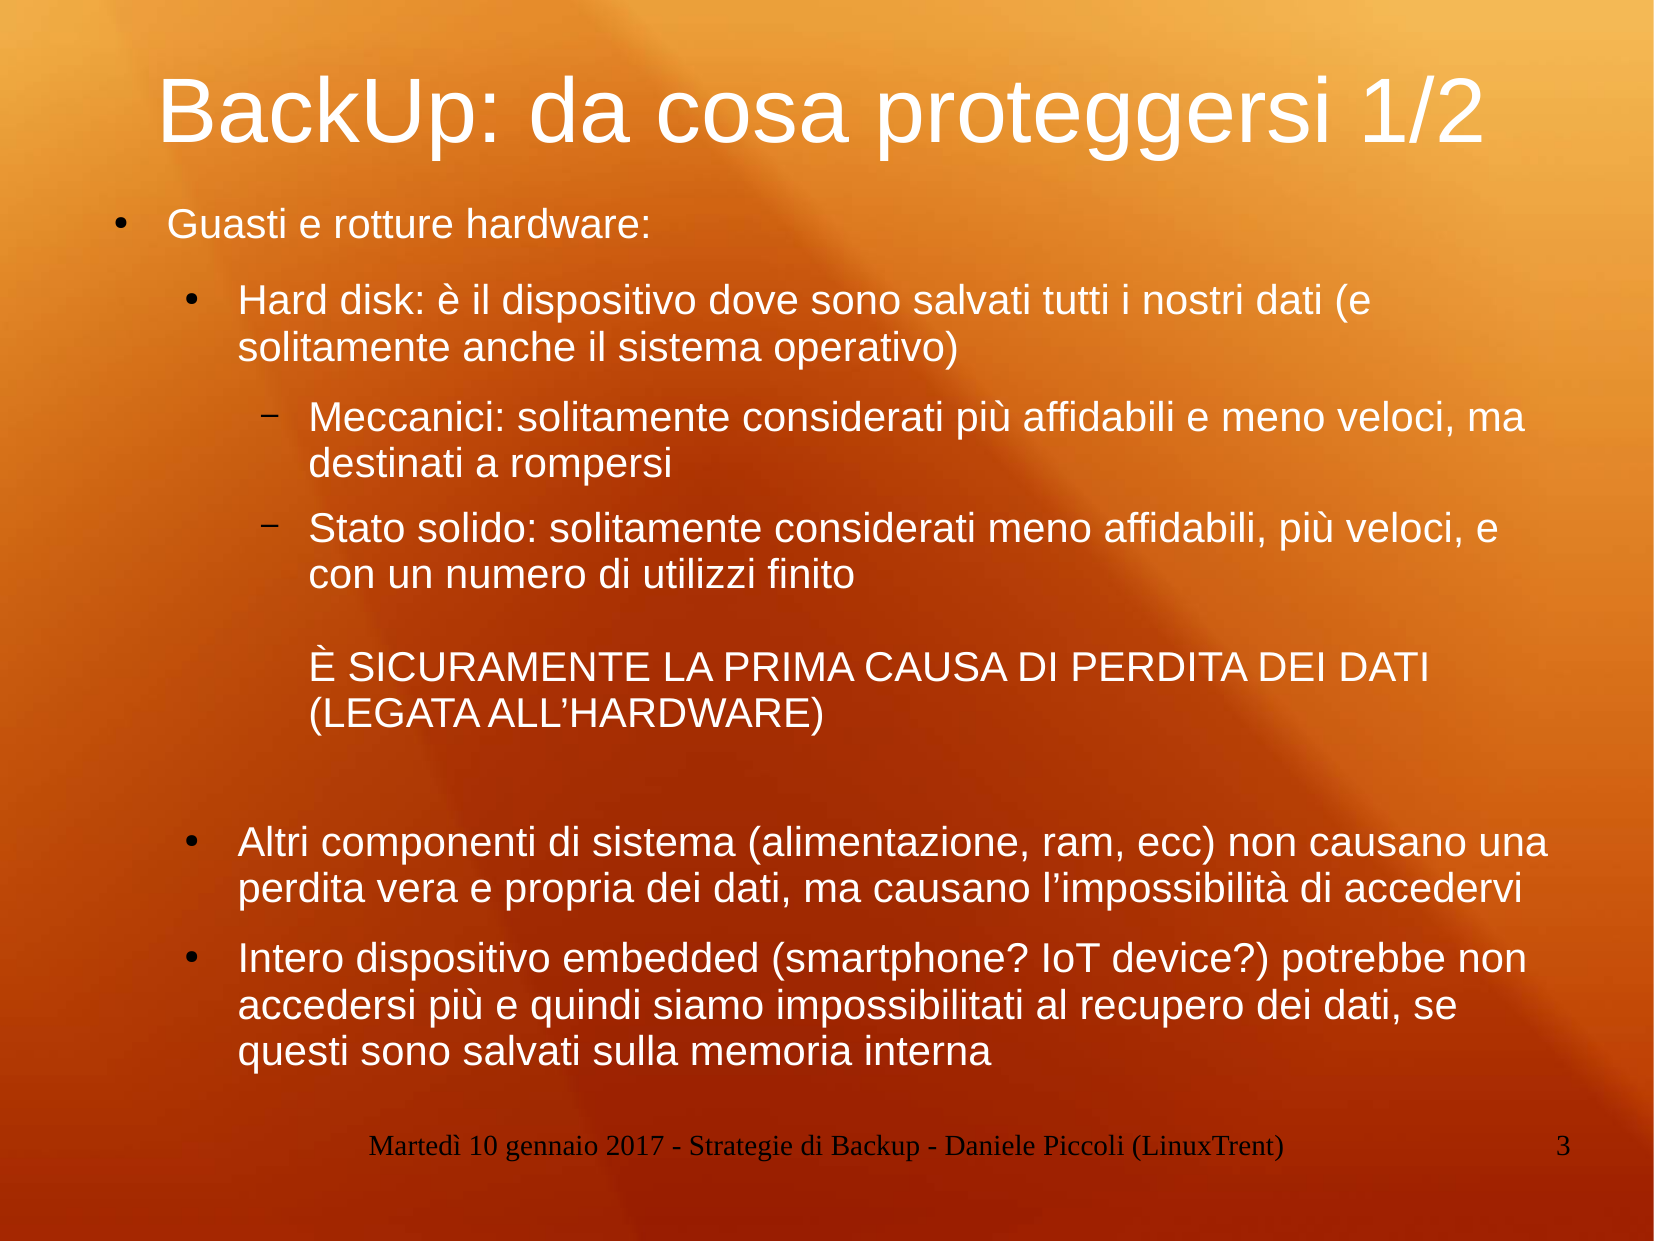

# BackUp: da cosa proteggersi 1/2
Guasti e rotture hardware:
Hard disk: è il dispositivo dove sono salvati tutti i nostri dati (e solitamente anche il sistema operativo)
Meccanici: solitamente considerati più affidabili e meno veloci, ma destinati a rompersi
Stato solido: solitamente considerati meno affidabili, più veloci, e con un numero di utilizzi finito
È SICURAMENTE LA PRIMA CAUSA DI PERDITA DEI DATI (LEGATA ALL’HARDWARE)
Altri componenti di sistema (alimentazione, ram, ecc) non causano una perdita vera e propria dei dati, ma causano l’impossibilità di accedervi
Intero dispositivo embedded (smartphone? IoT device?) potrebbe non accedersi più e quindi siamo impossibilitati al recupero dei dati, se questi sono salvati sulla memoria interna
Martedì 10 gennaio 2017 - Strategie di Backup - Daniele Piccoli (LinuxTrent)
3